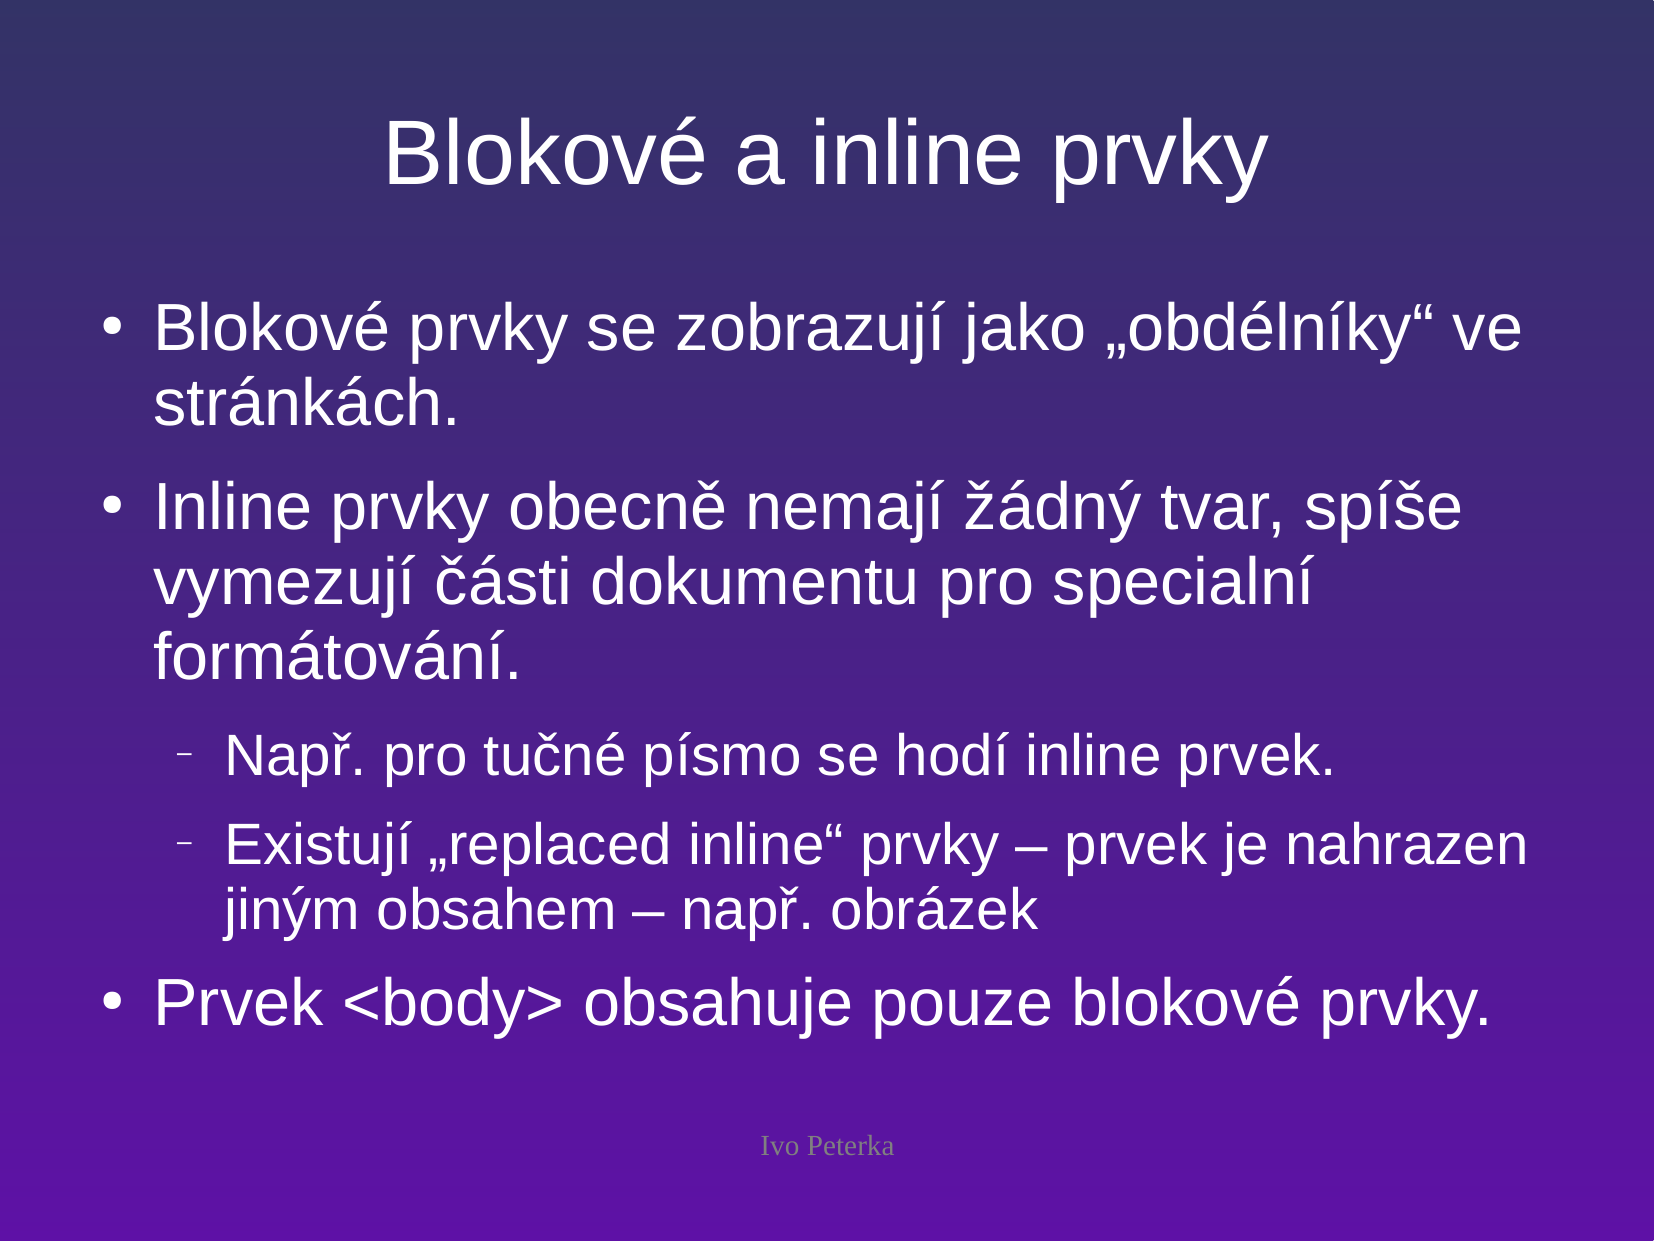

# Blokové a inline prvky
Blokové prvky se zobrazují jako „obdélníky“ ve stránkách.
Inline prvky obecně nemají žádný tvar, spíše vymezují části dokumentu pro specialní formátování.
Např. pro tučné písmo se hodí inline prvek.
Existují „replaced inline“ prvky – prvek je nahrazen jiným obsahem – např. obrázek
Prvek <body> obsahuje pouze blokové prvky.